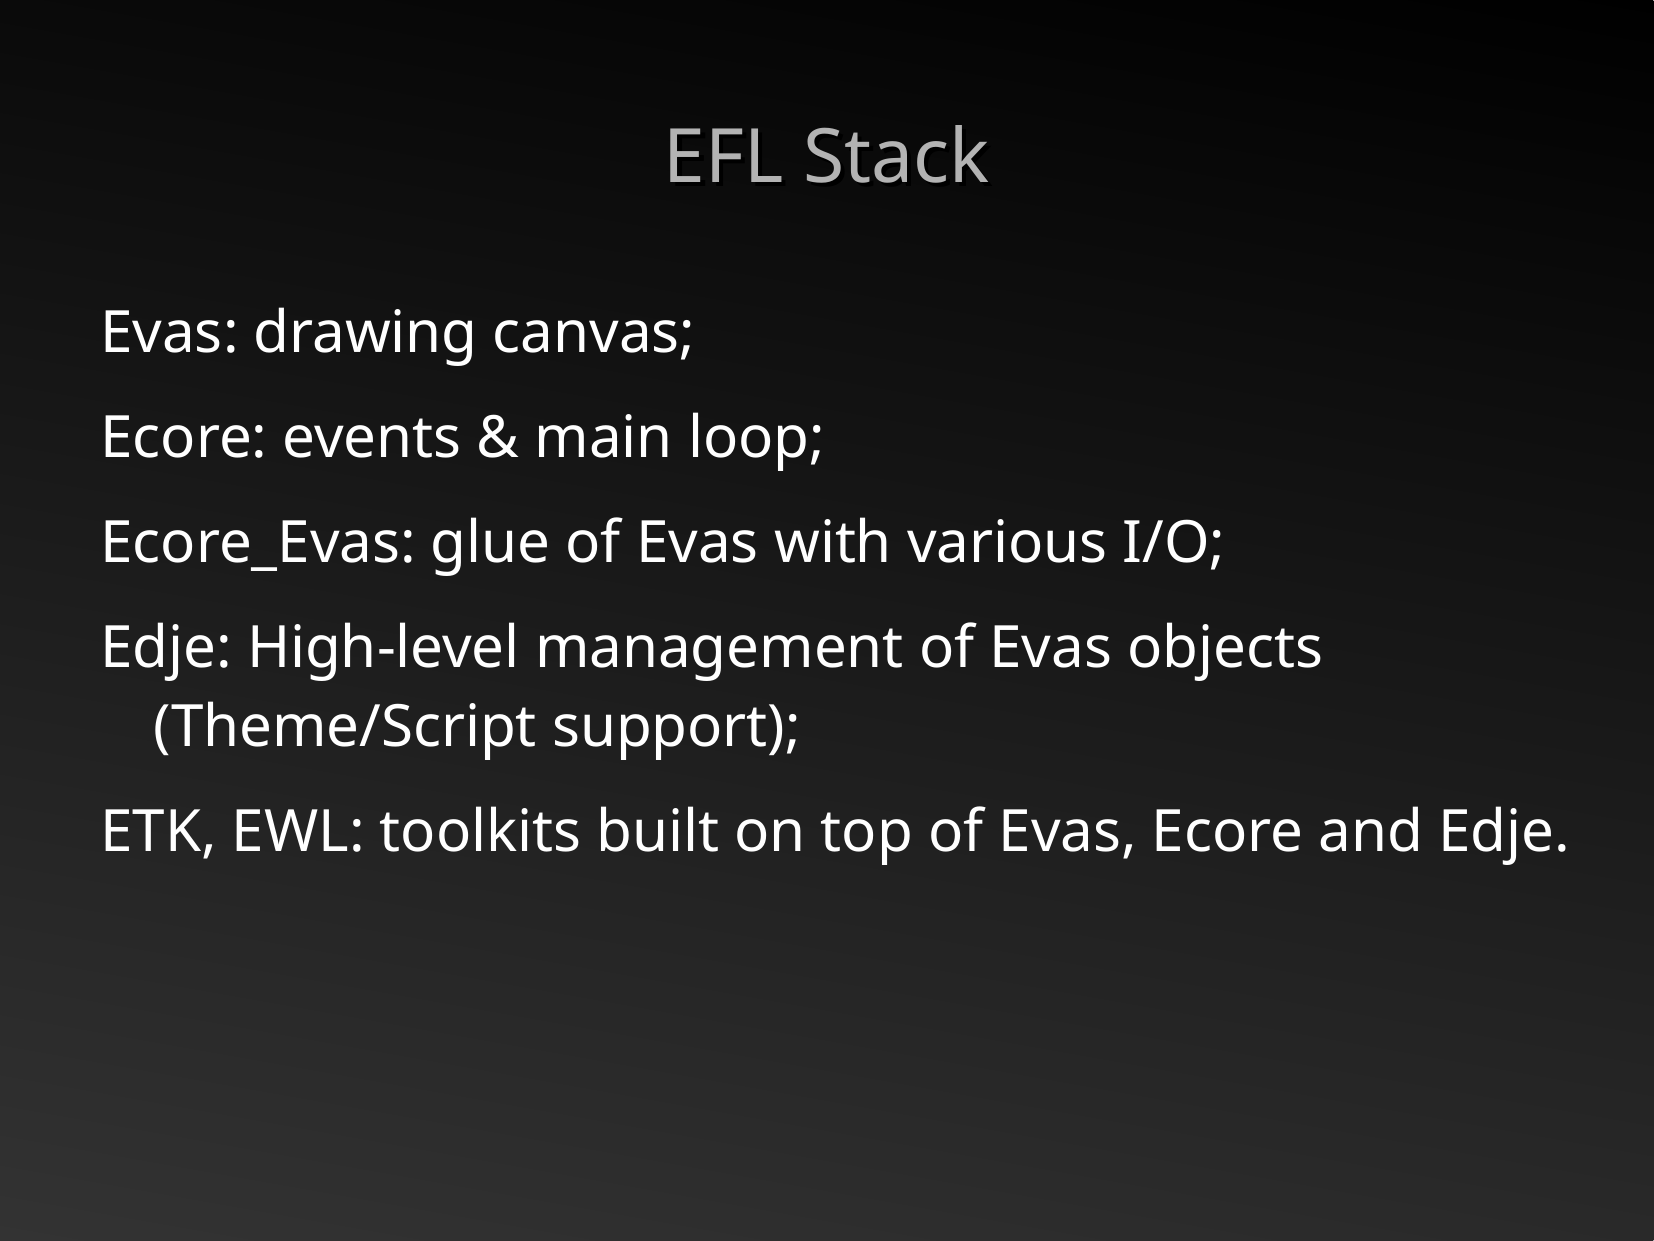

# EFL Stack
Evas: drawing canvas;
Ecore: events & main loop;
Ecore_Evas: glue of Evas with various I/O;
Edje: High-level management of Evas objects (Theme/Script support);
ETK, EWL: toolkits built on top of Evas, Ecore and Edje.